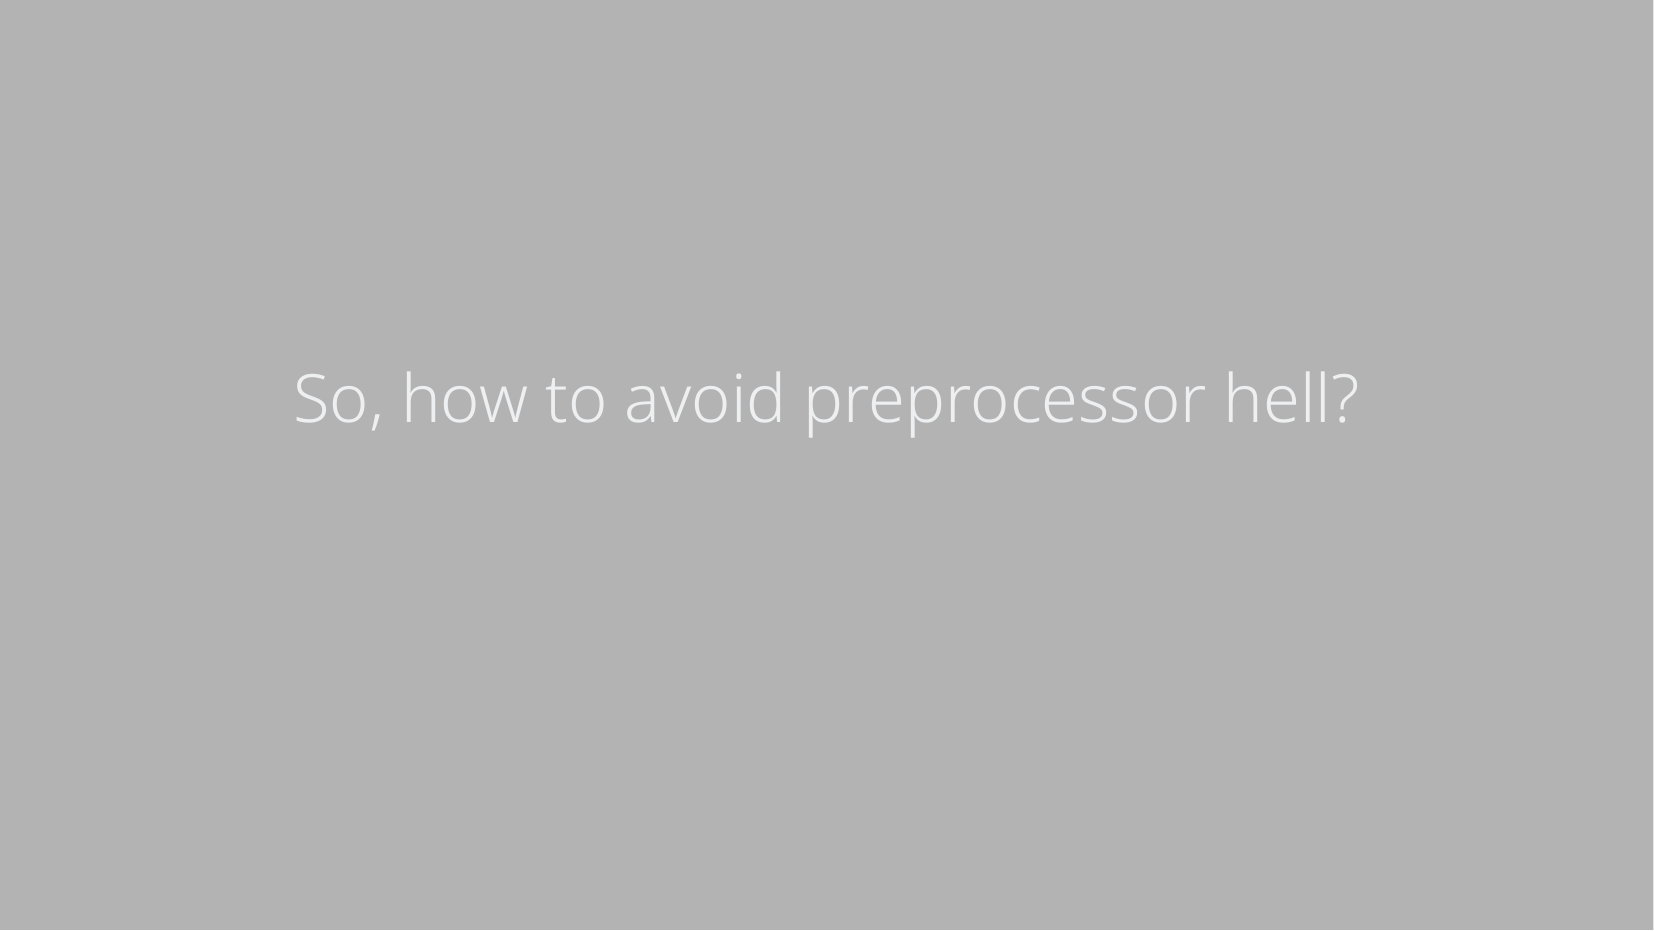

# So, how to avoid preprocessor hell?